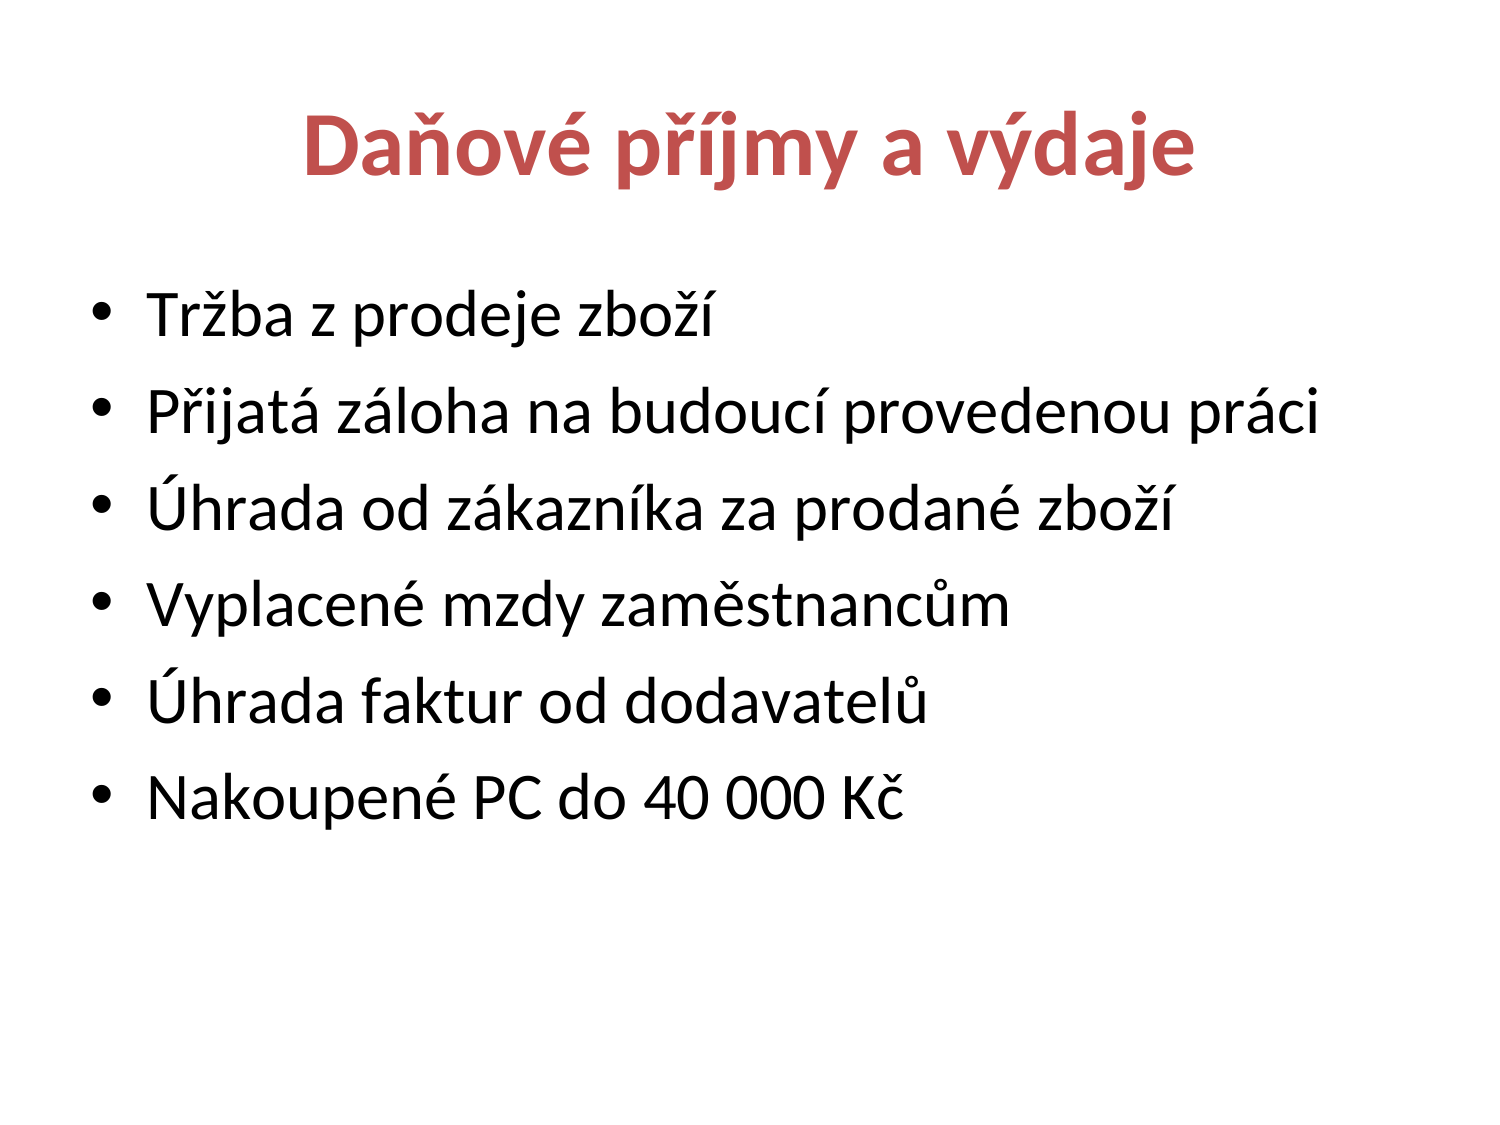

# Daňové příjmy a výdaje
Tržba z prodeje zboží
Přijatá záloha na budoucí provedenou práci
Úhrada od zákazníka za prodané zboží
Vyplacené mzdy zaměstnancům
Úhrada faktur od dodavatelů
Nakoupené PC do 40 000 Kč